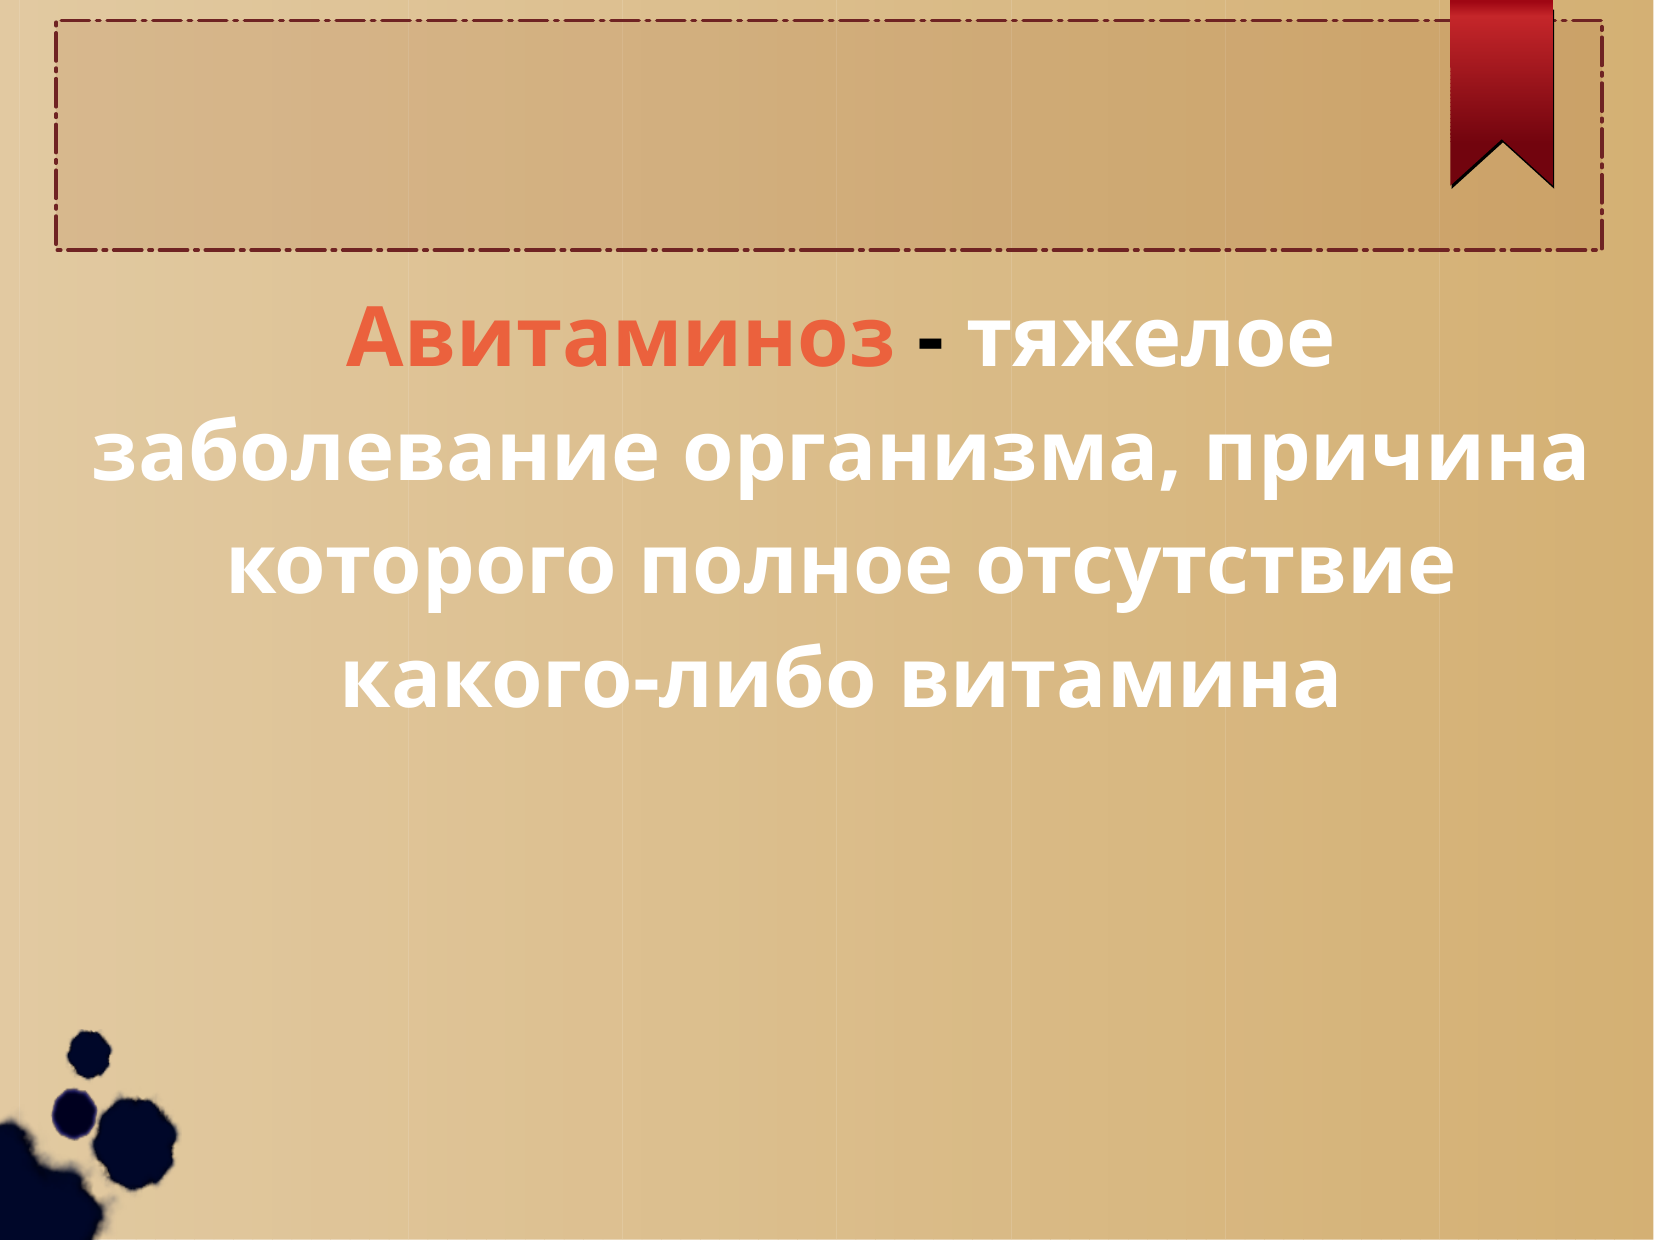

# Авитаминоз - тяжелое заболевание организма, причина которого полное отсутствие какого-либо витамина